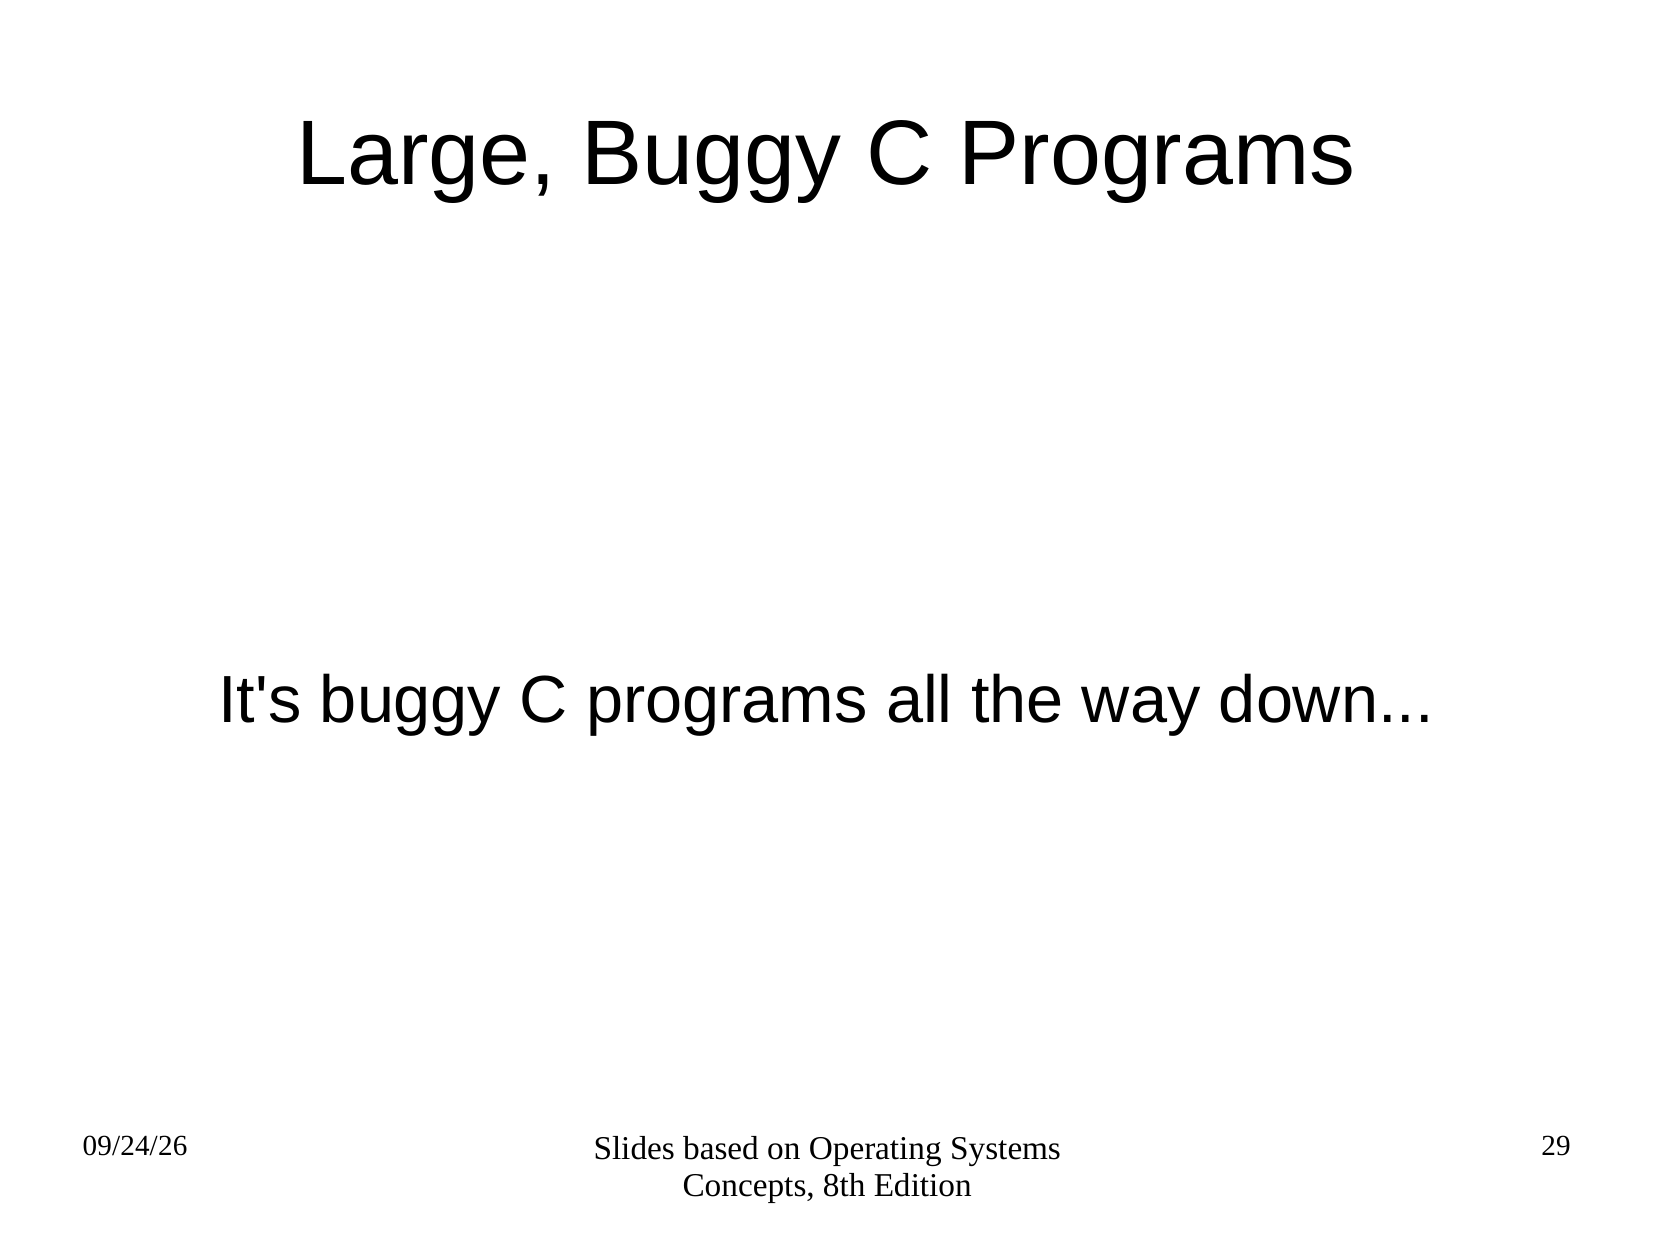

# Large, Buggy C Programs
It's buggy C programs all the way down...
29